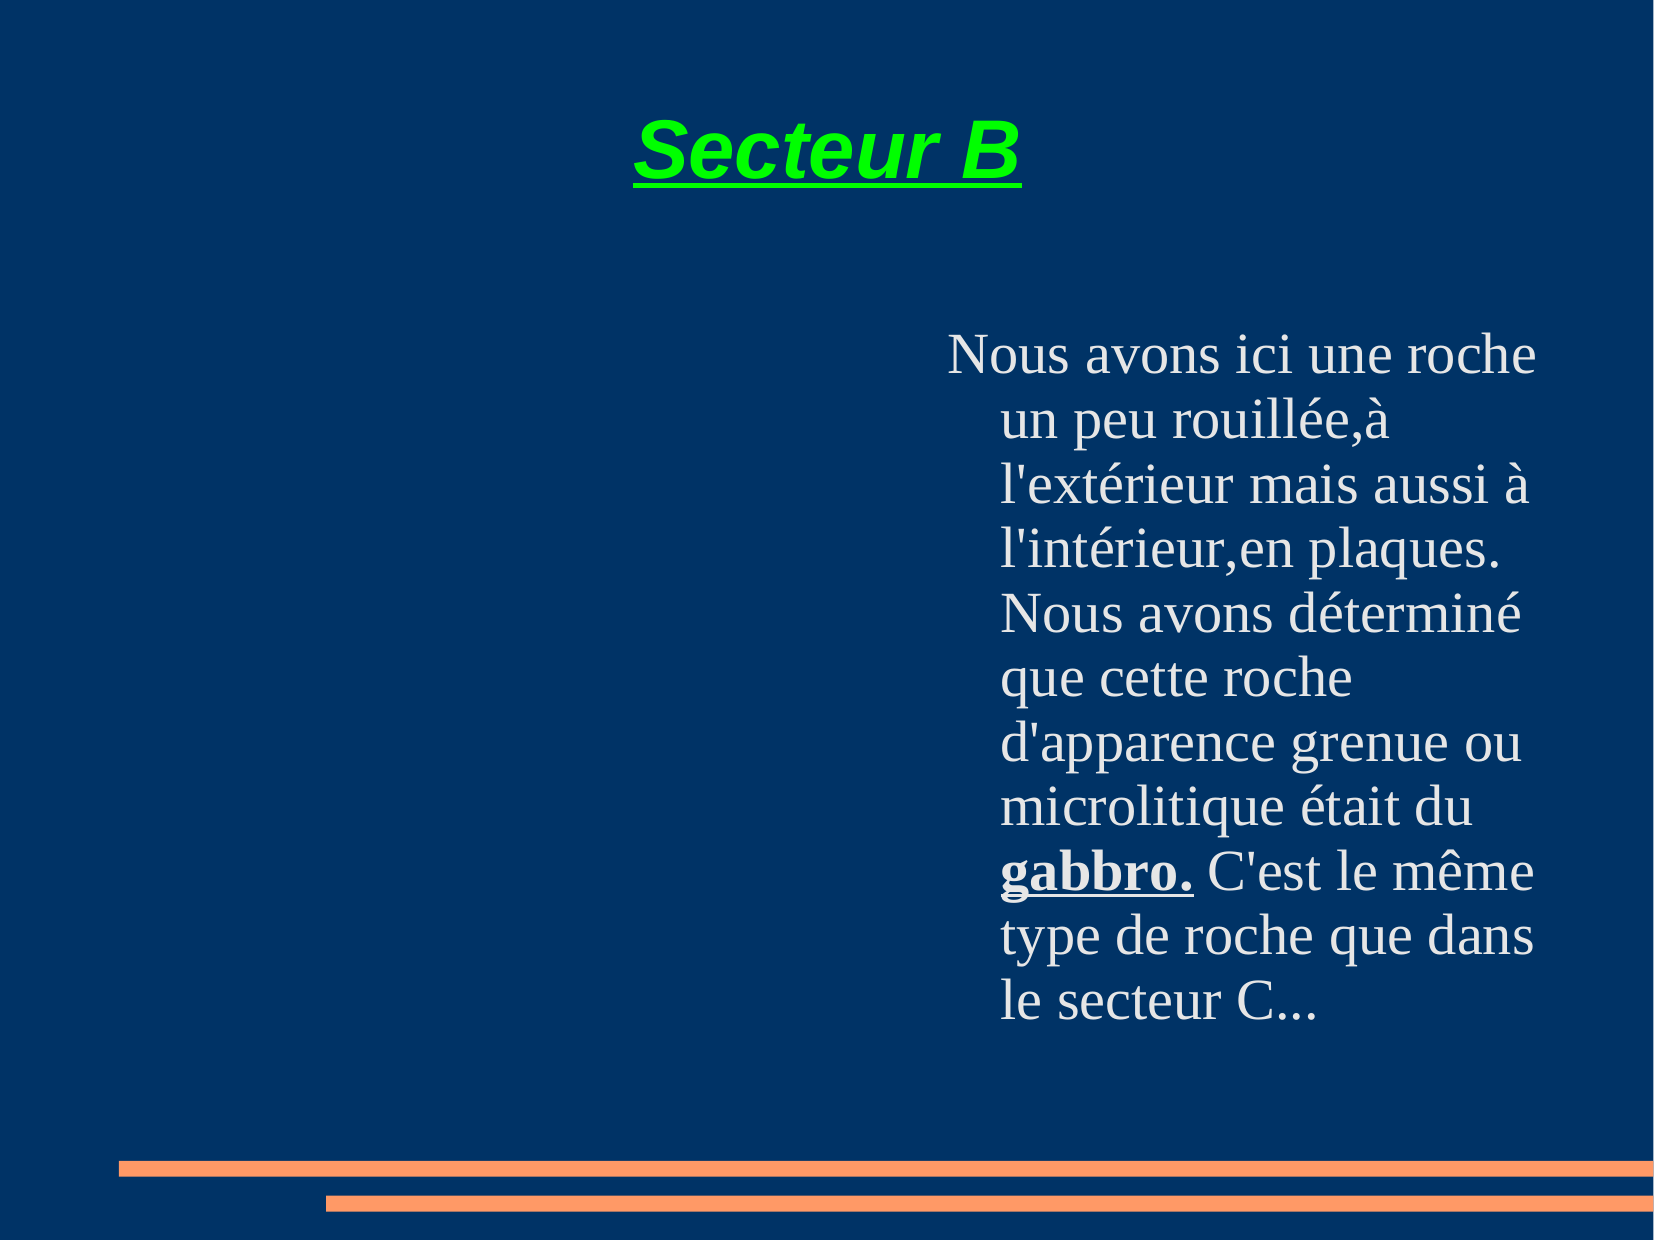

# Secteur B
Nous avons ici une roche un peu rouillée,à l'extérieur mais aussi à l'intérieur,en plaques. Nous avons déterminé que cette roche d'apparence grenue ou microlitique était du gabbro. C'est le même type de roche que dans le secteur C...